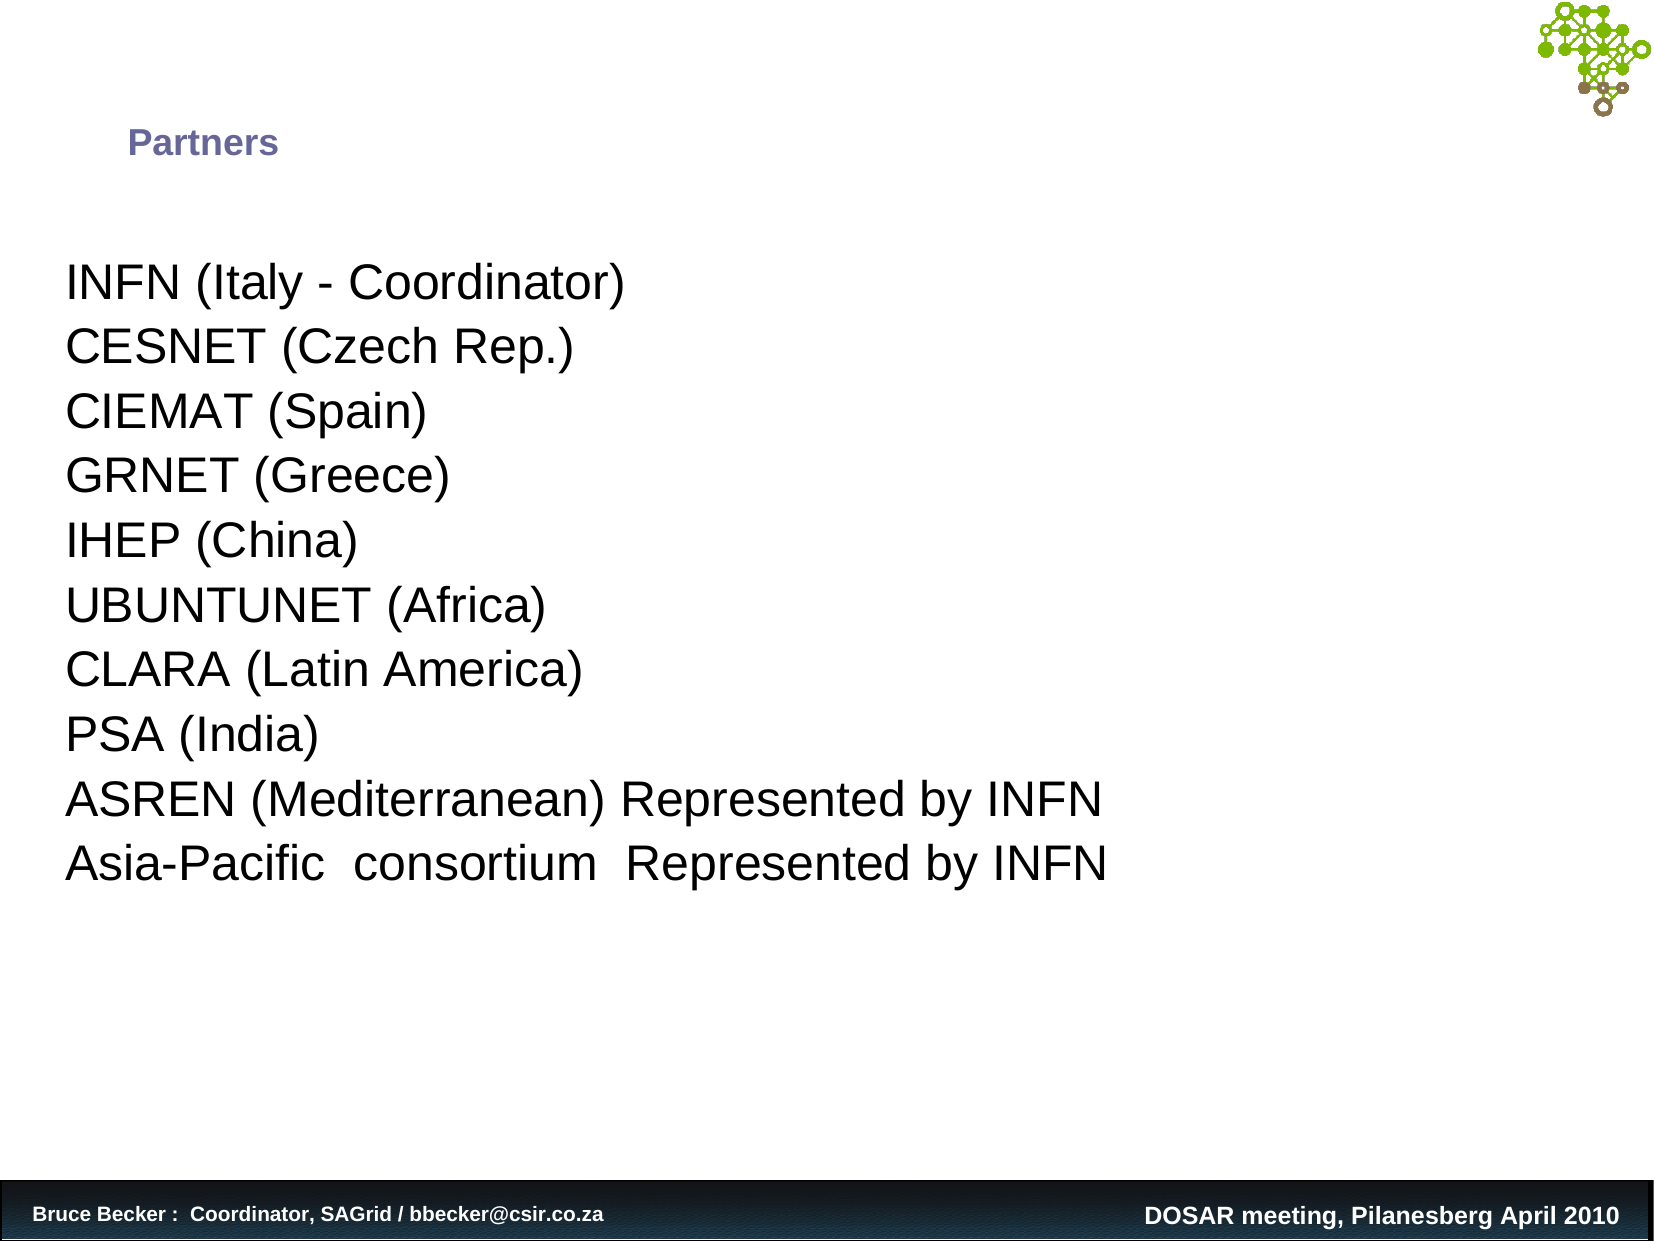

Partners
INFN (Italy - Coordinator)
CESNET (Czech Rep.)
CIEMAT (Spain)
GRNET (Greece)
IHEP (China)
UBUNTUNET (Africa)
CLARA (Latin America)
PSA (India)
ASREN (Mediterranean) Represented by INFN
Asia-Pacific consortium Represented by INFN